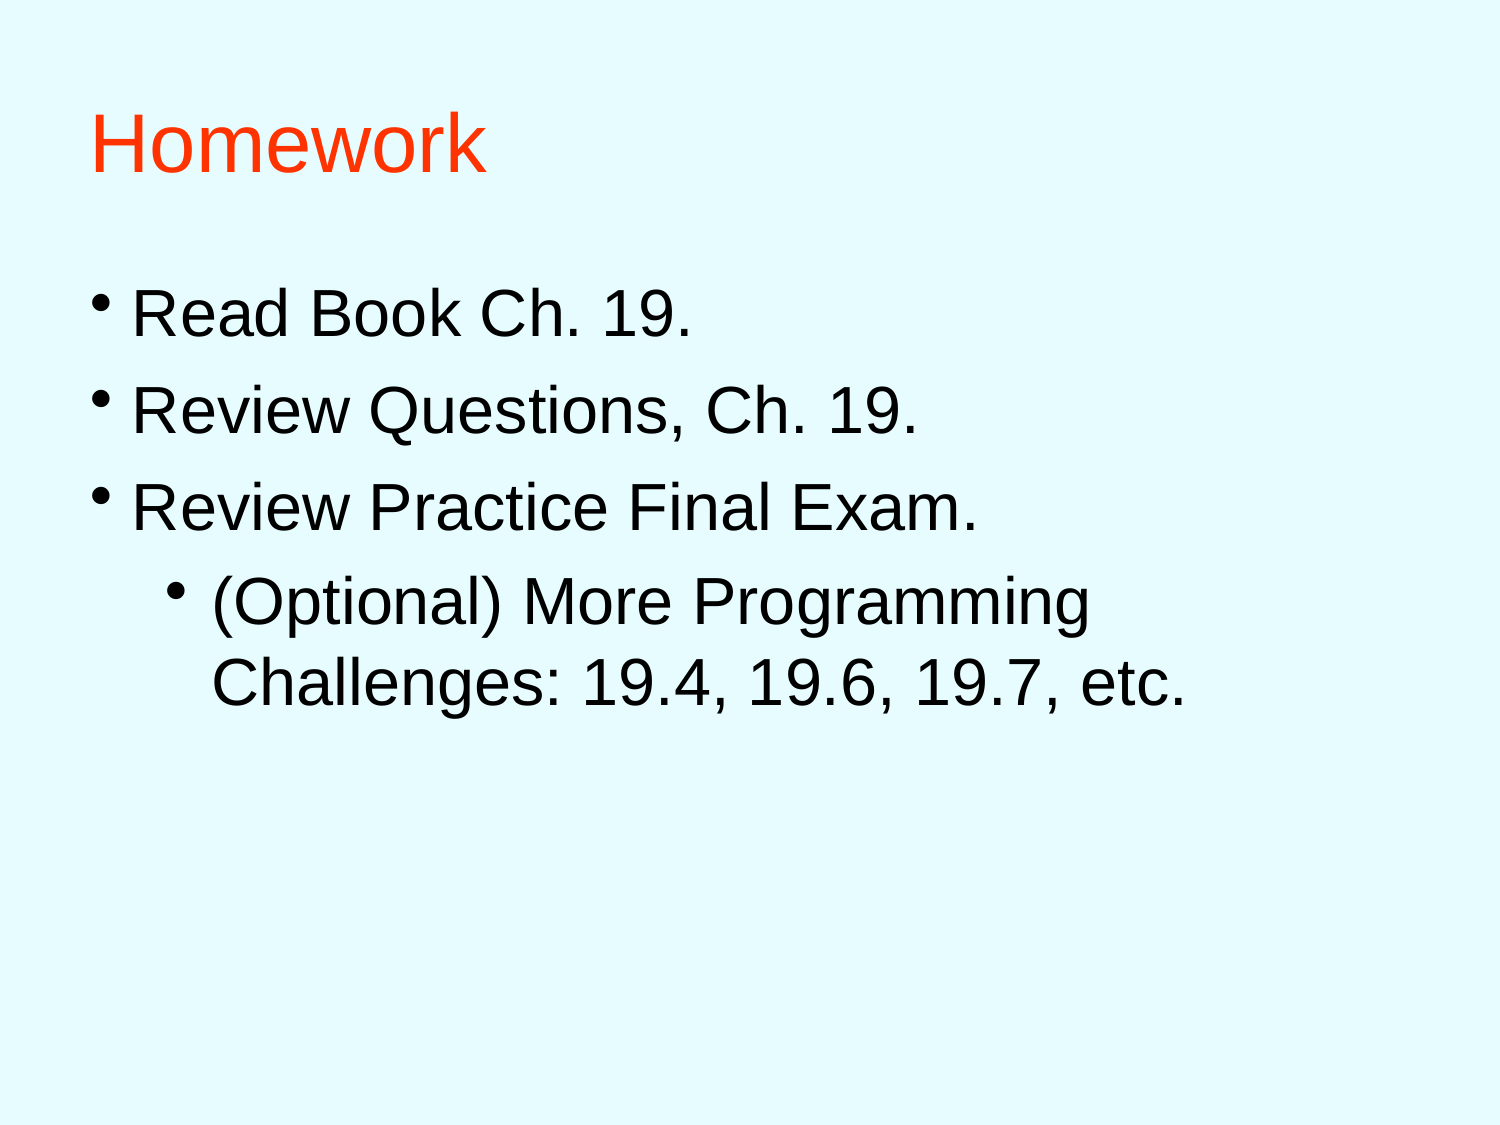

# Homework
 Read Book Ch. 19.
 Review Questions, Ch. 19.
 Review Practice Final Exam.
(Optional) More Programming Challenges: 19.4, 19.6, 19.7, etc.